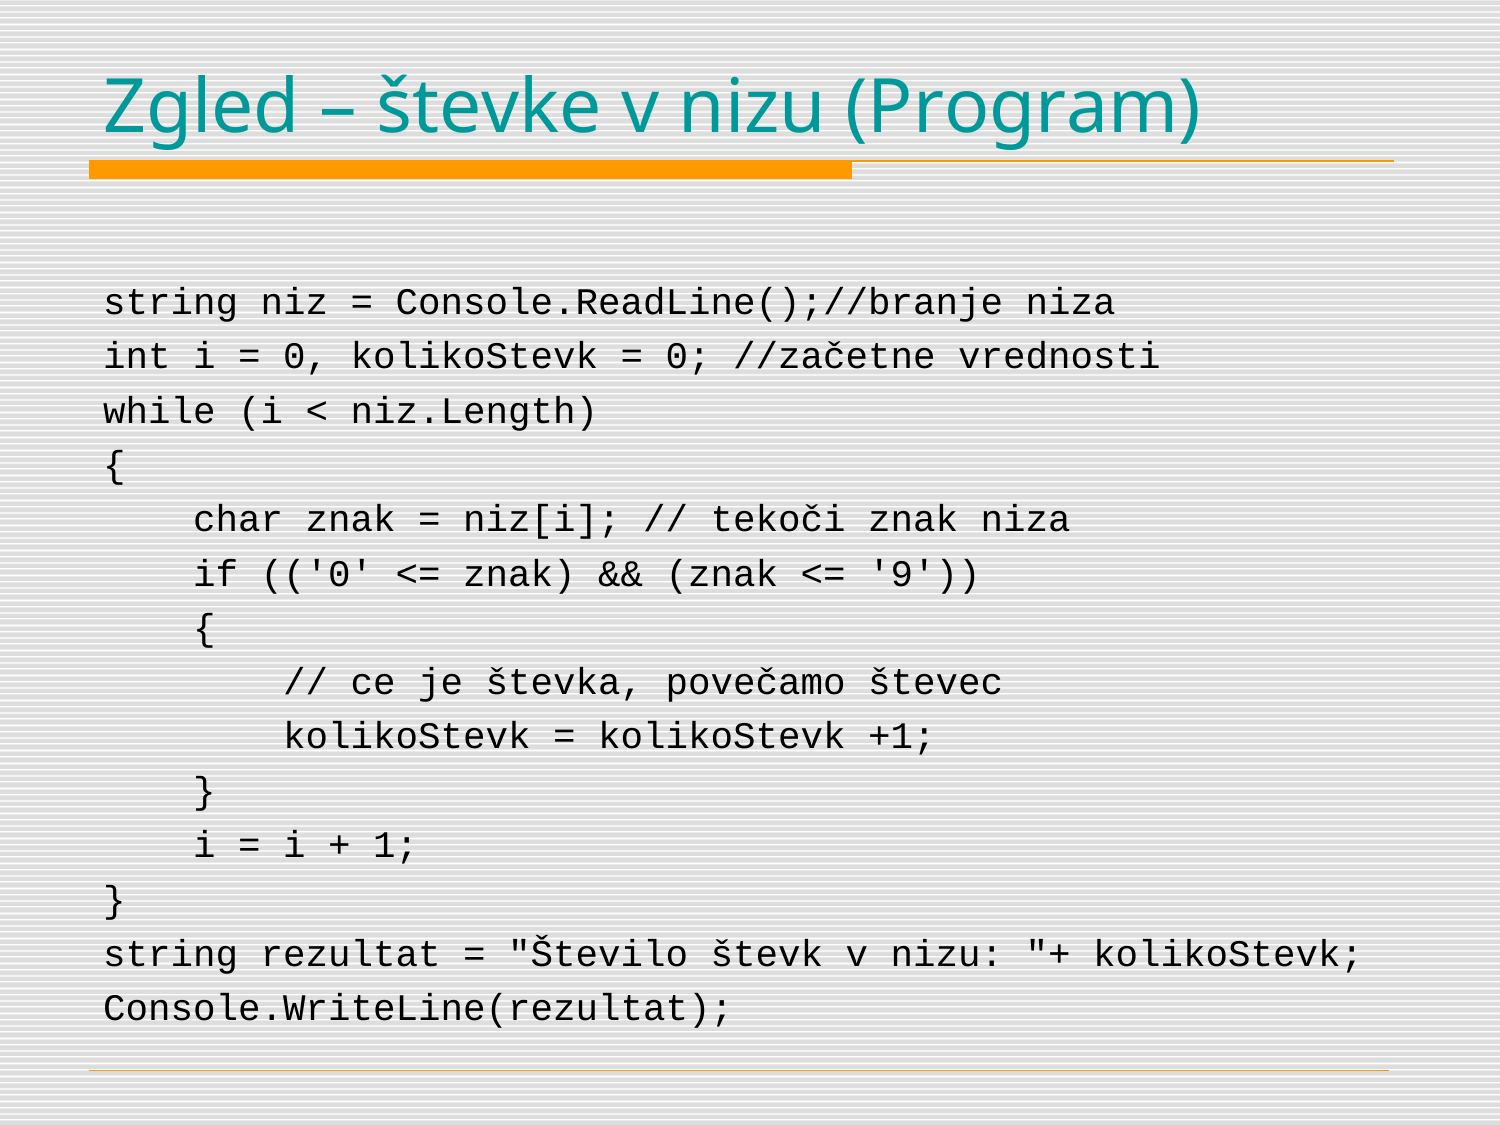

# Zgled – števke v nizu (Program)
string niz = Console.ReadLine();//branje niza
int i = 0, kolikoStevk = 0; //začetne vrednosti
while (i < niz.Length)
{
 char znak = niz[i]; // tekoči znak niza
 if (('0' <= znak) && (znak <= '9'))
 {
 // ce je števka, povečamo števec
 kolikoStevk = kolikoStevk +1;
 }
 i = i + 1;
}
string rezultat = "Število števk v nizu: "+ kolikoStevk;
Console.WriteLine(rezultat);